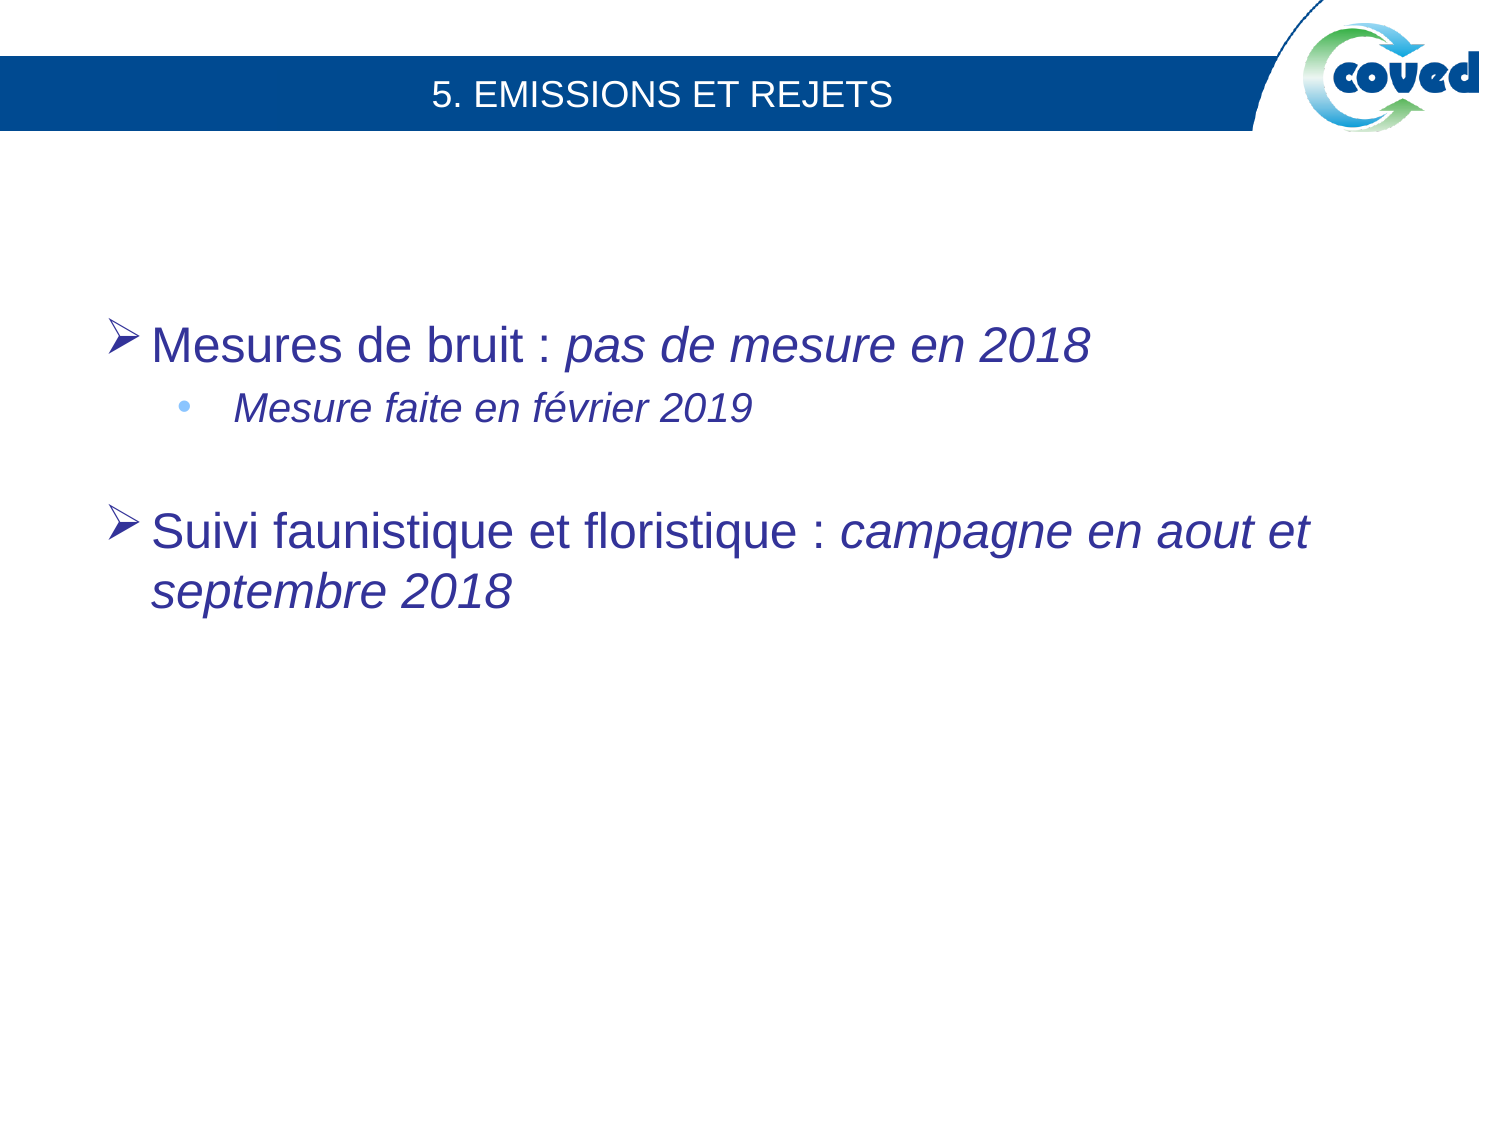

5. EMISSIONS ET REJETS
# Mesures de bruit : pas de mesure en 2018
Mesure faite en février 2019
Suivi faunistique et floristique : campagne en aout et septembre 2018